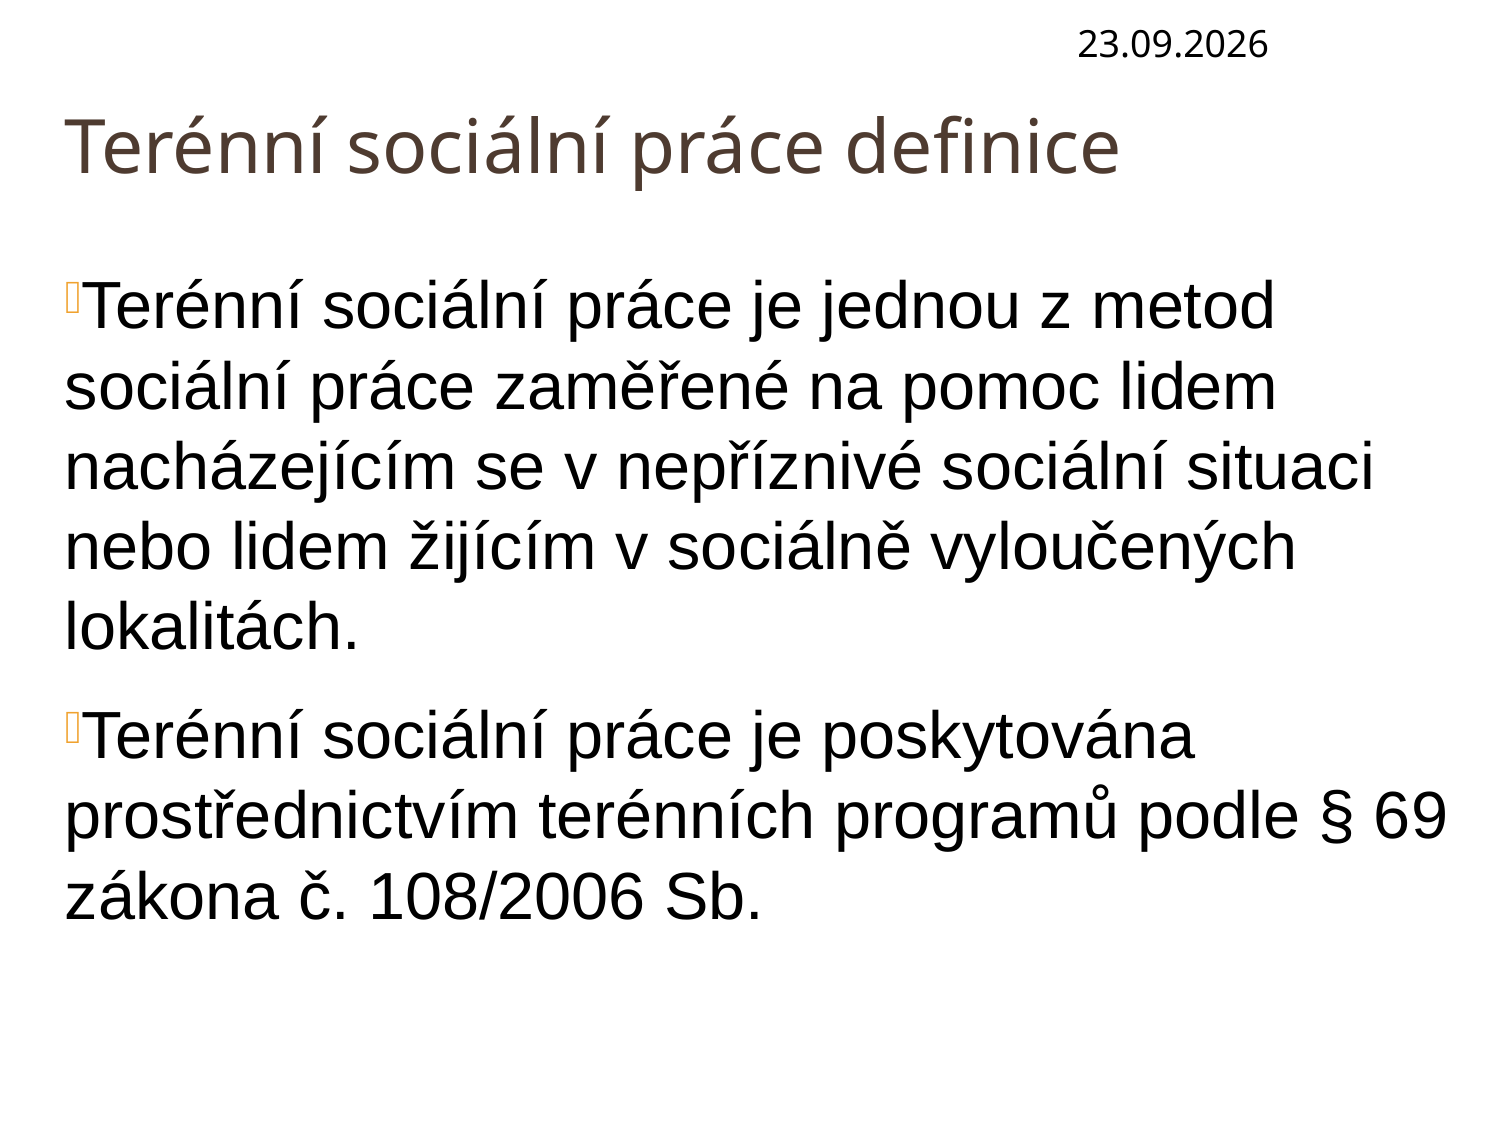

# Terénní sociální práce definice
Terénní sociální práce je jednou z metod sociální práce zaměřené na pomoc lidem nacházejícím se v nepříznivé sociální situaci nebo lidem žijícím v sociálně vyloučených lokalitách.
Terénní sociální práce je poskytována prostřednictvím terénních programů podle § 69 zákona č. 108/2006 Sb.